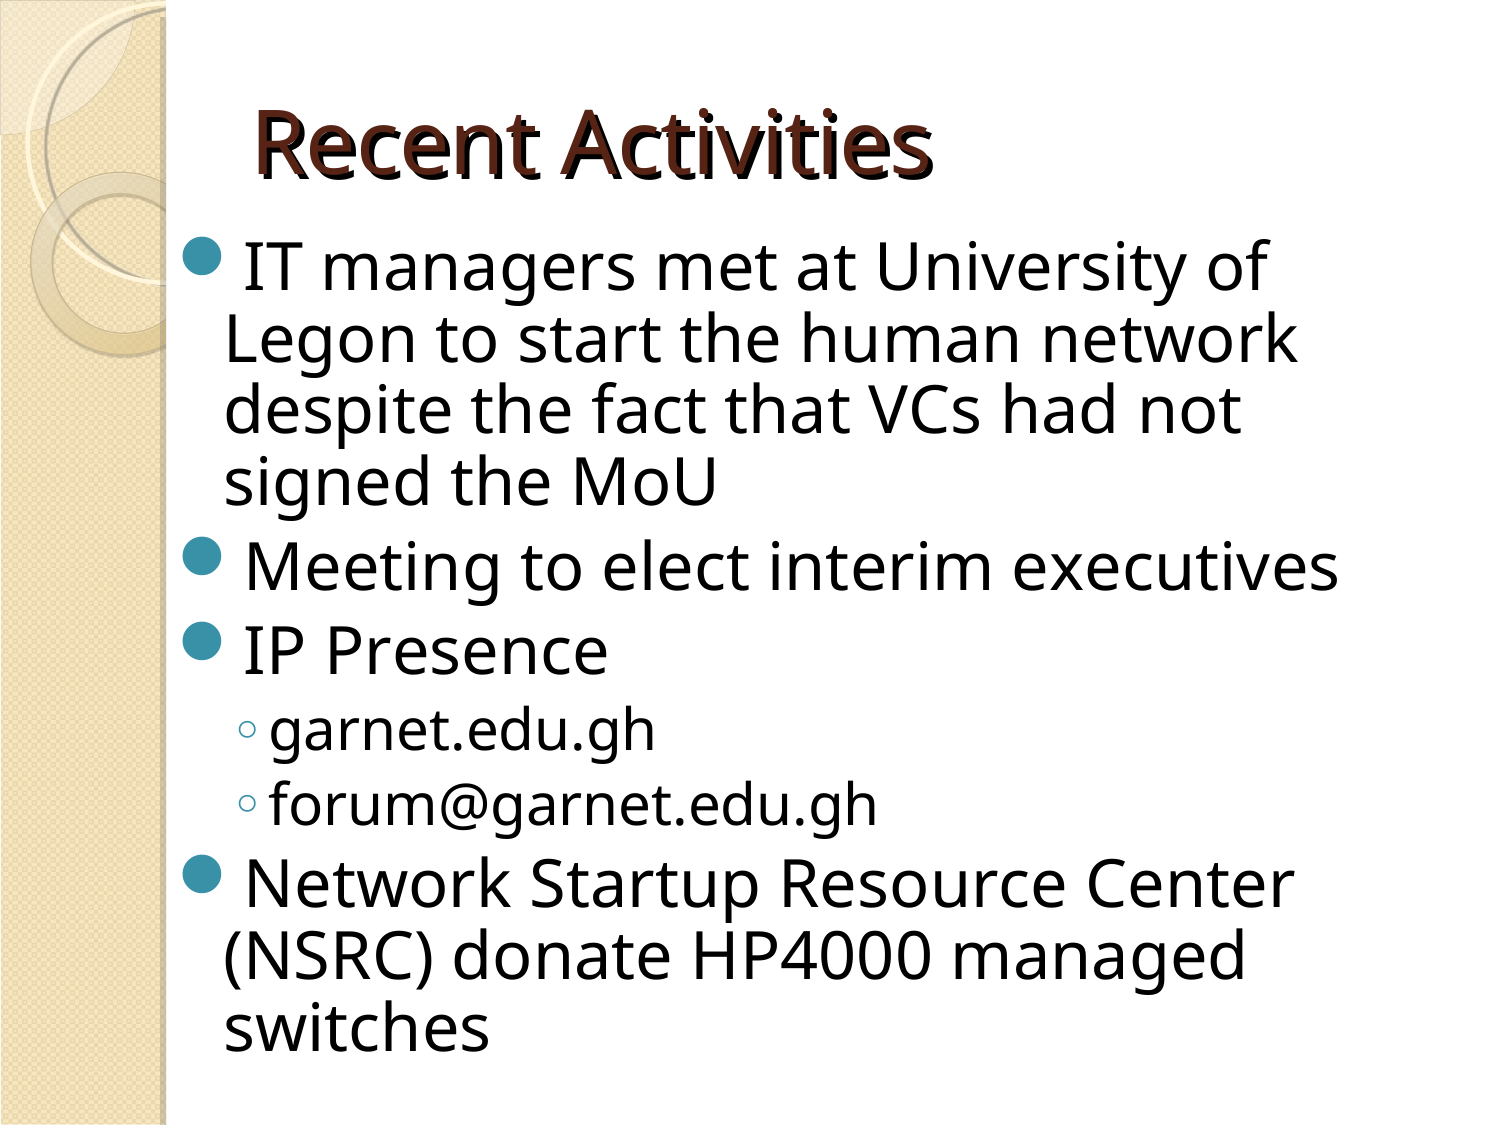

Recent Activities
IT managers met at University of Legon to start the human network despite the fact that VCs had not signed the MoU
Meeting to elect interim executives
IP Presence
garnet.edu.gh
forum@garnet.edu.gh
Network Startup Resource Center (NSRC) donate HP4000 managed switches